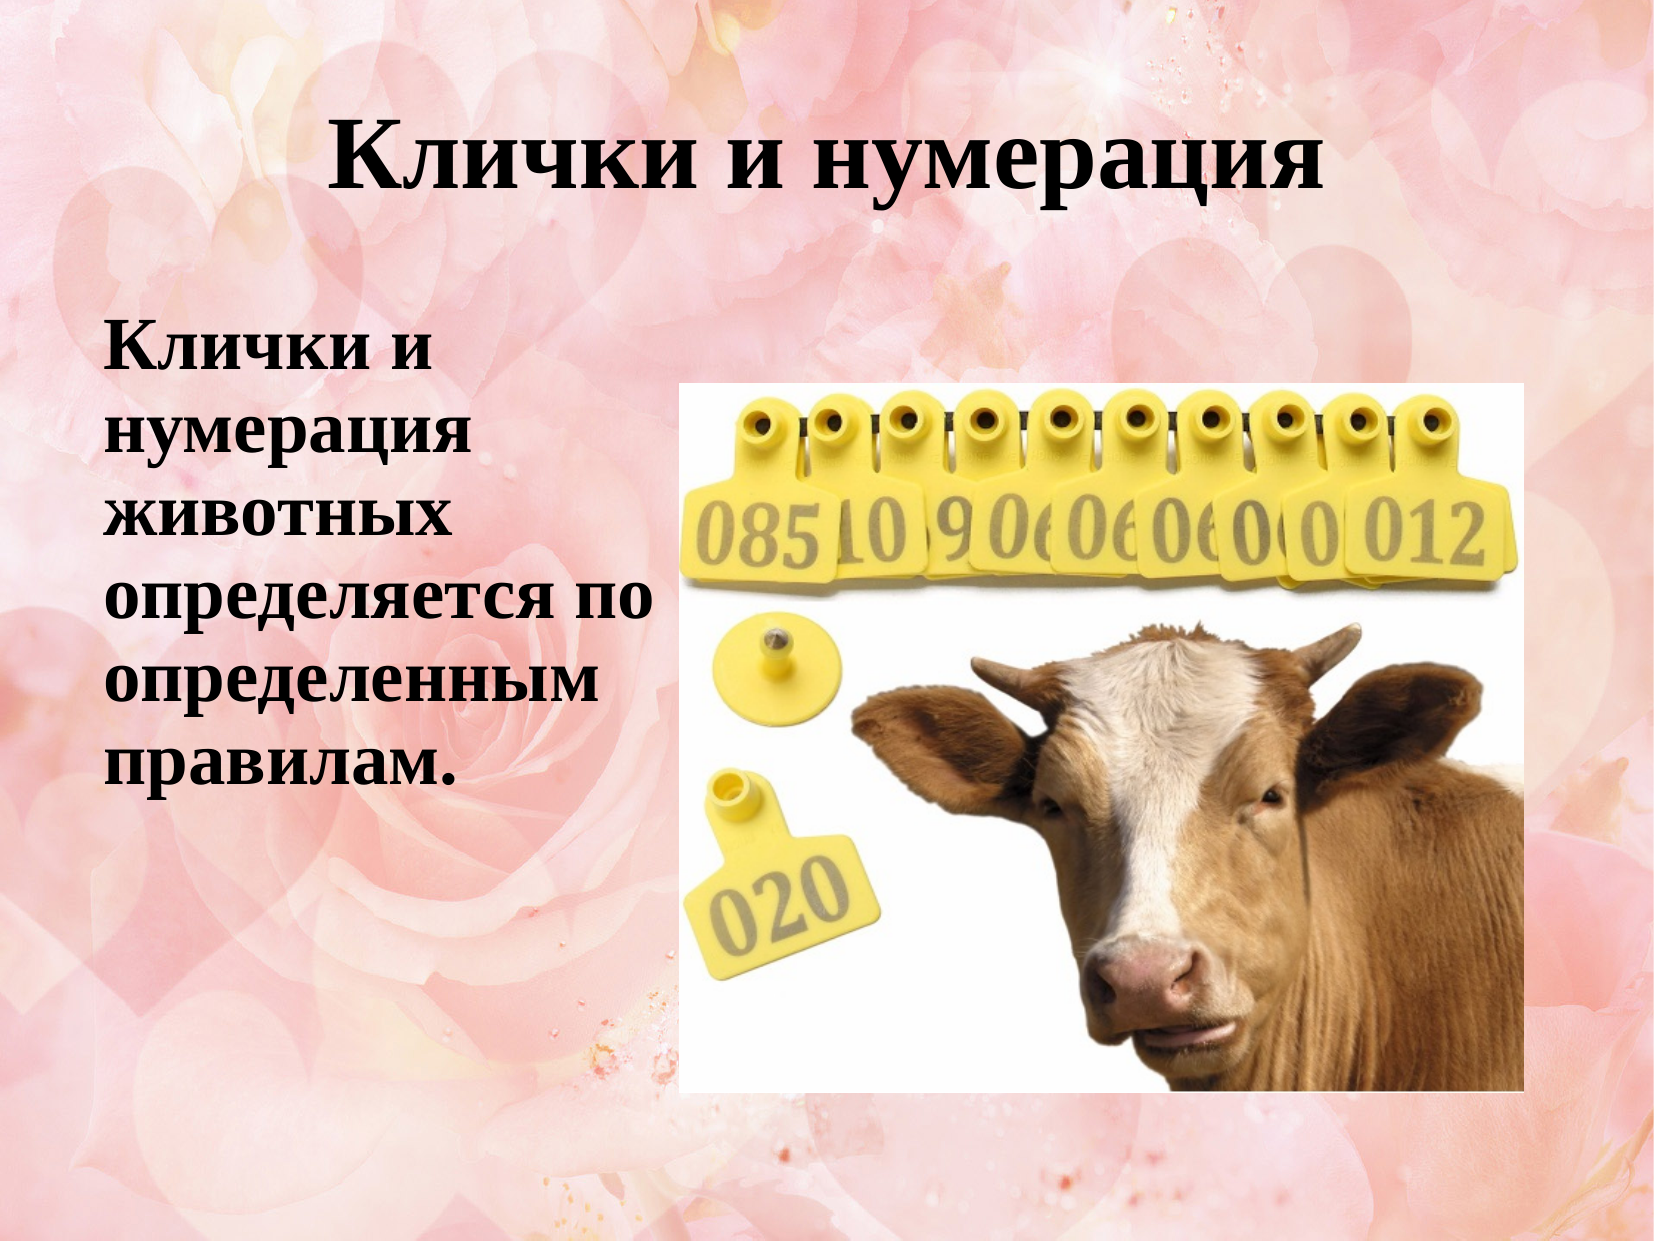

# Клички и нумерация
Клички и нумерация животных определяется по определенным правилам.